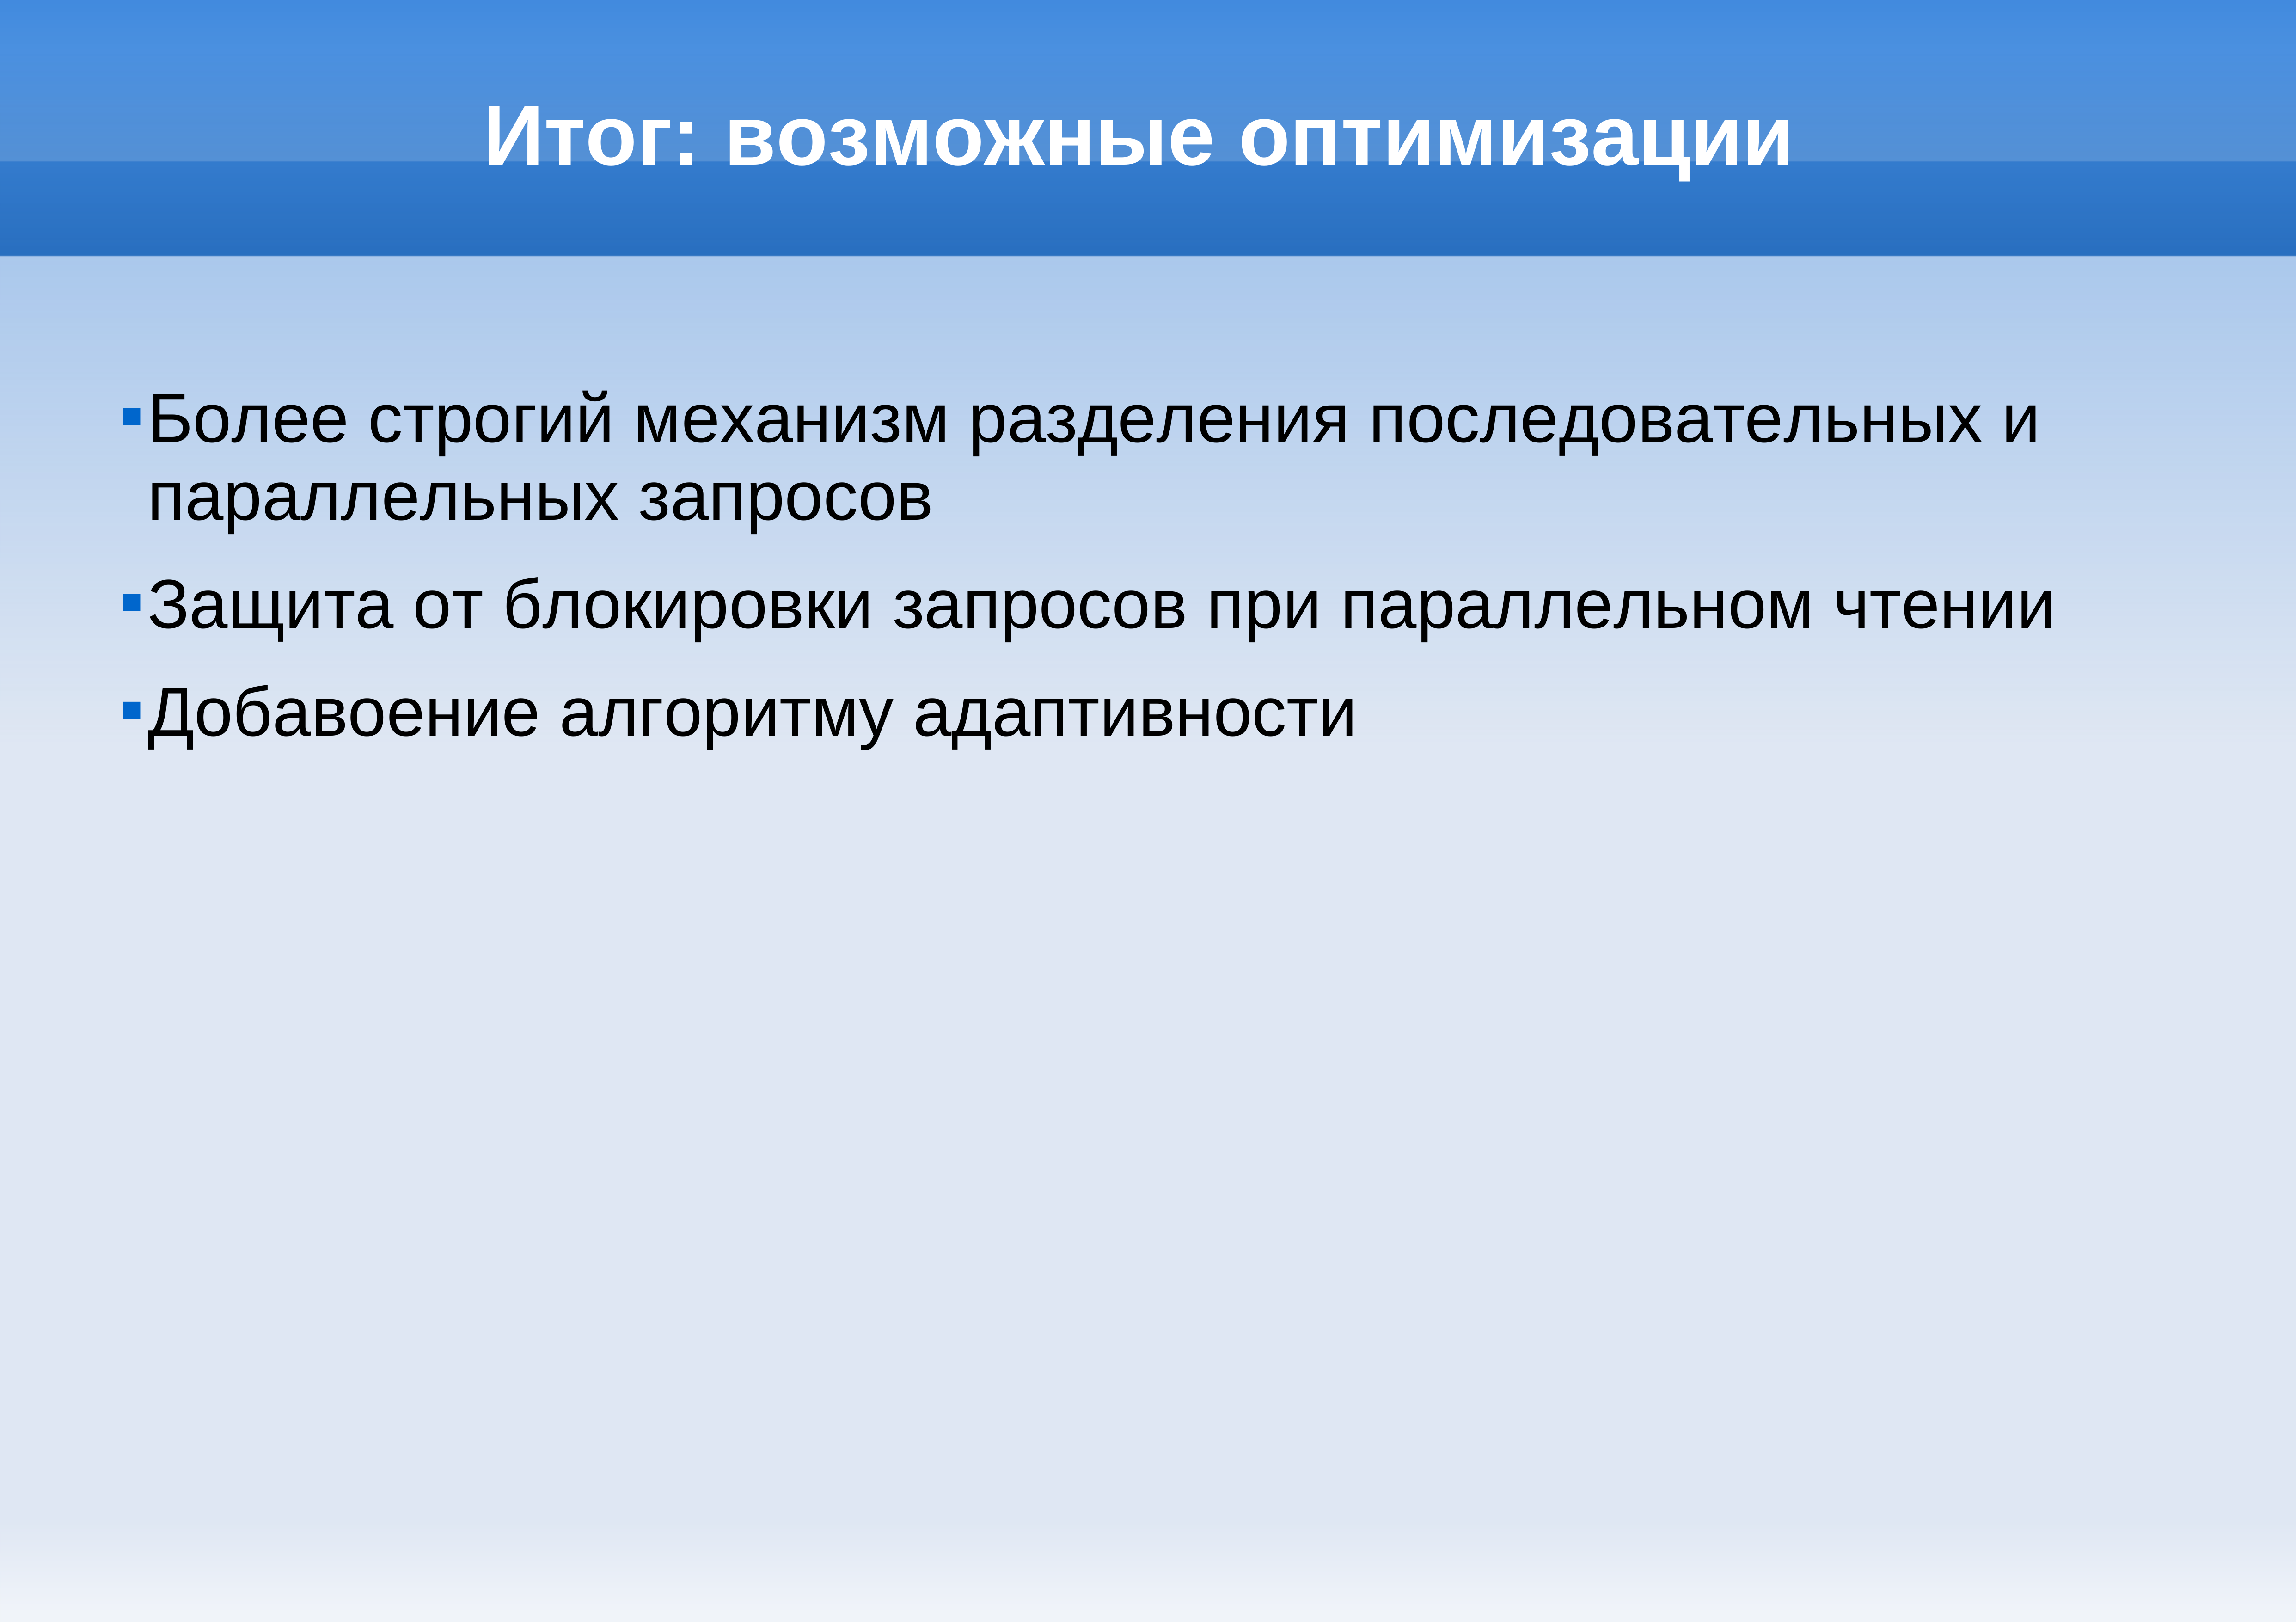

# Итог: возможные оптимизации
Более строгий механизм разделения последовательных и параллельных запросов
Защита от блокировки запросов при параллельном чтении
Добавоение алгоритму адаптивности